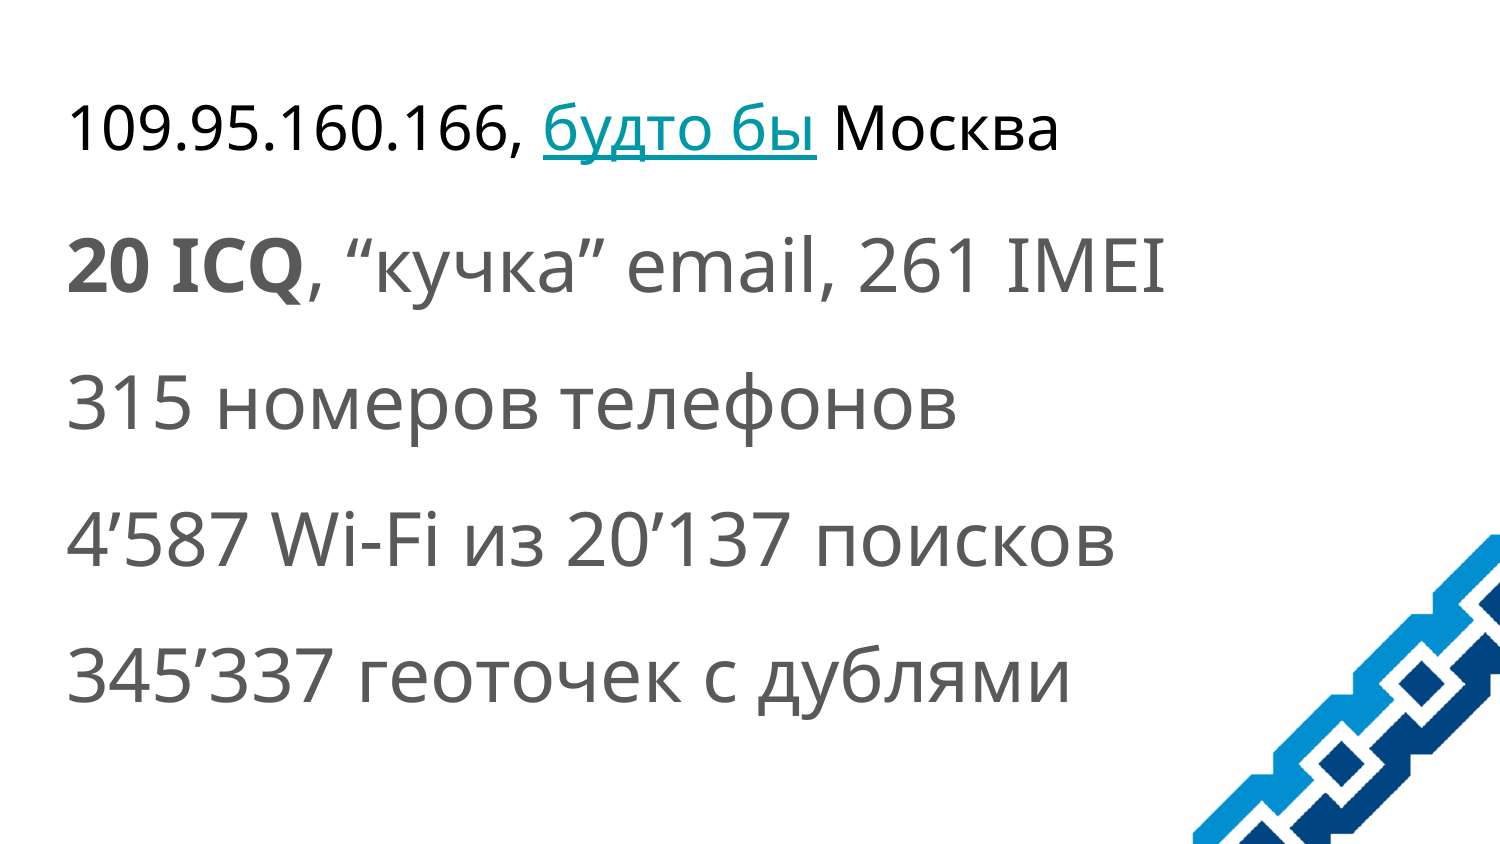

# 109.95.160.166, будто бы Москва
20 ICQ, “кучка” email, 261 IMEI
315 номеров телефонов
4’587 Wi-Fi из 20’137 поисков
345’337 геоточек с дублями